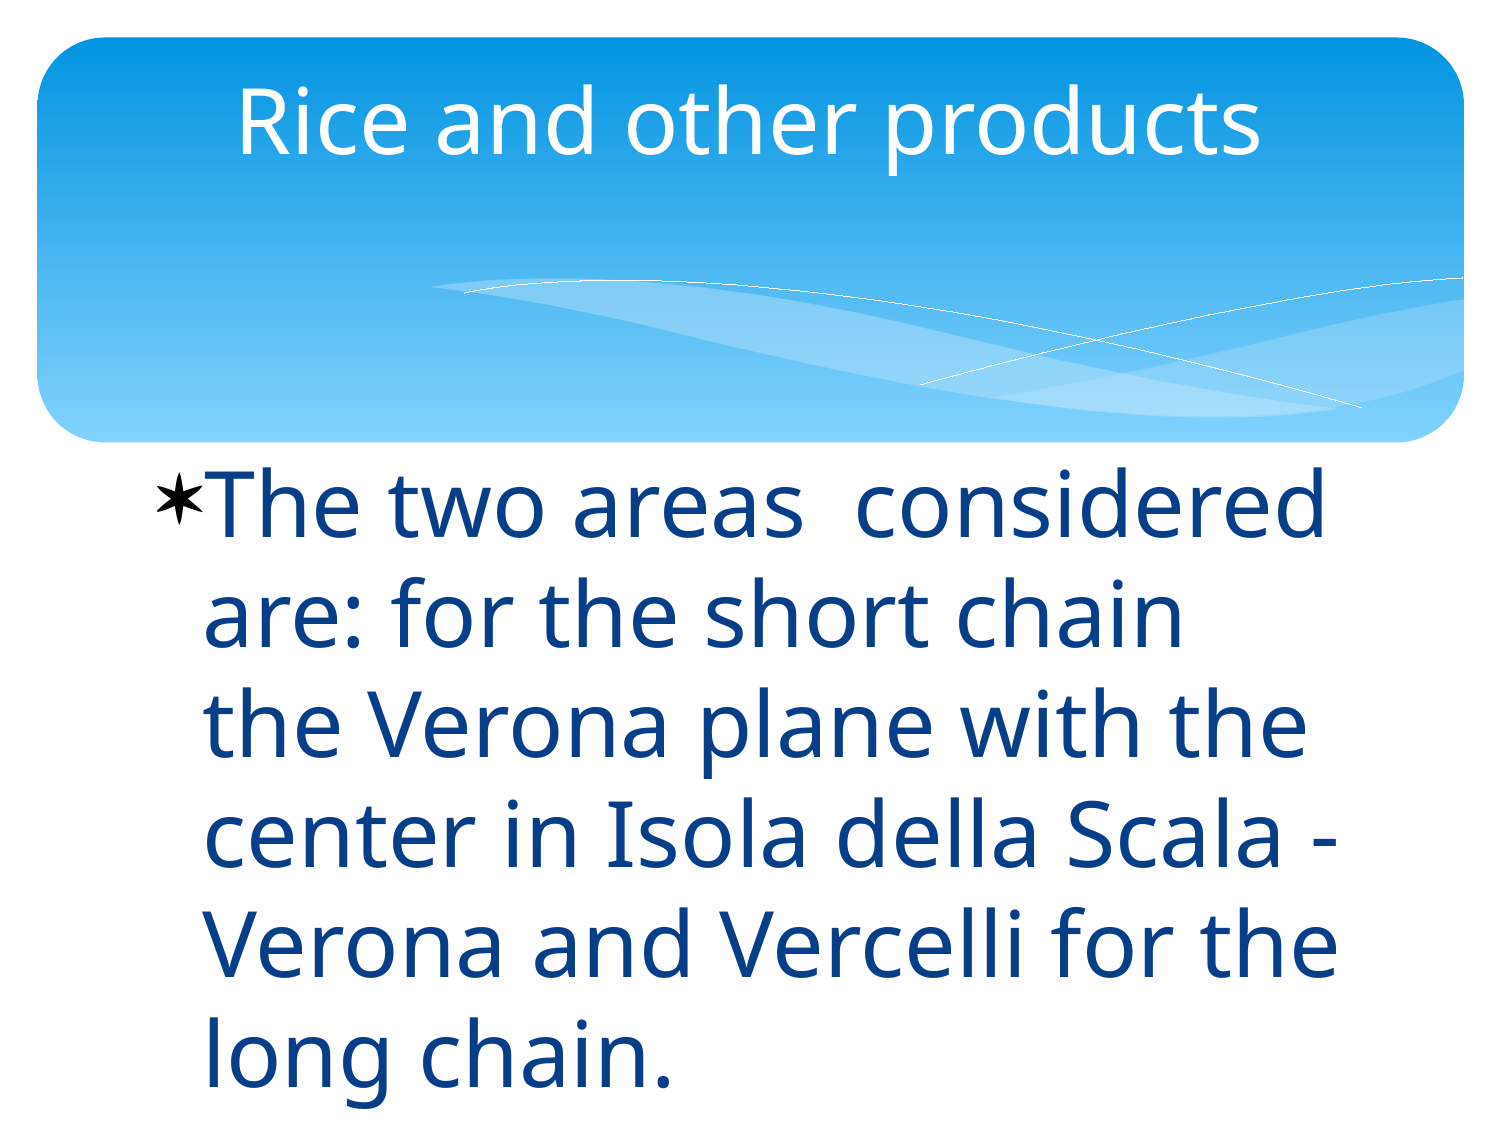

Rice and other products
# The two areas considered are: for the short chain the Verona plane with the center in Isola della Scala - Verona and Vercelli for the long chain.
The model was developed on rice production but it has been made experiences also on other food products.